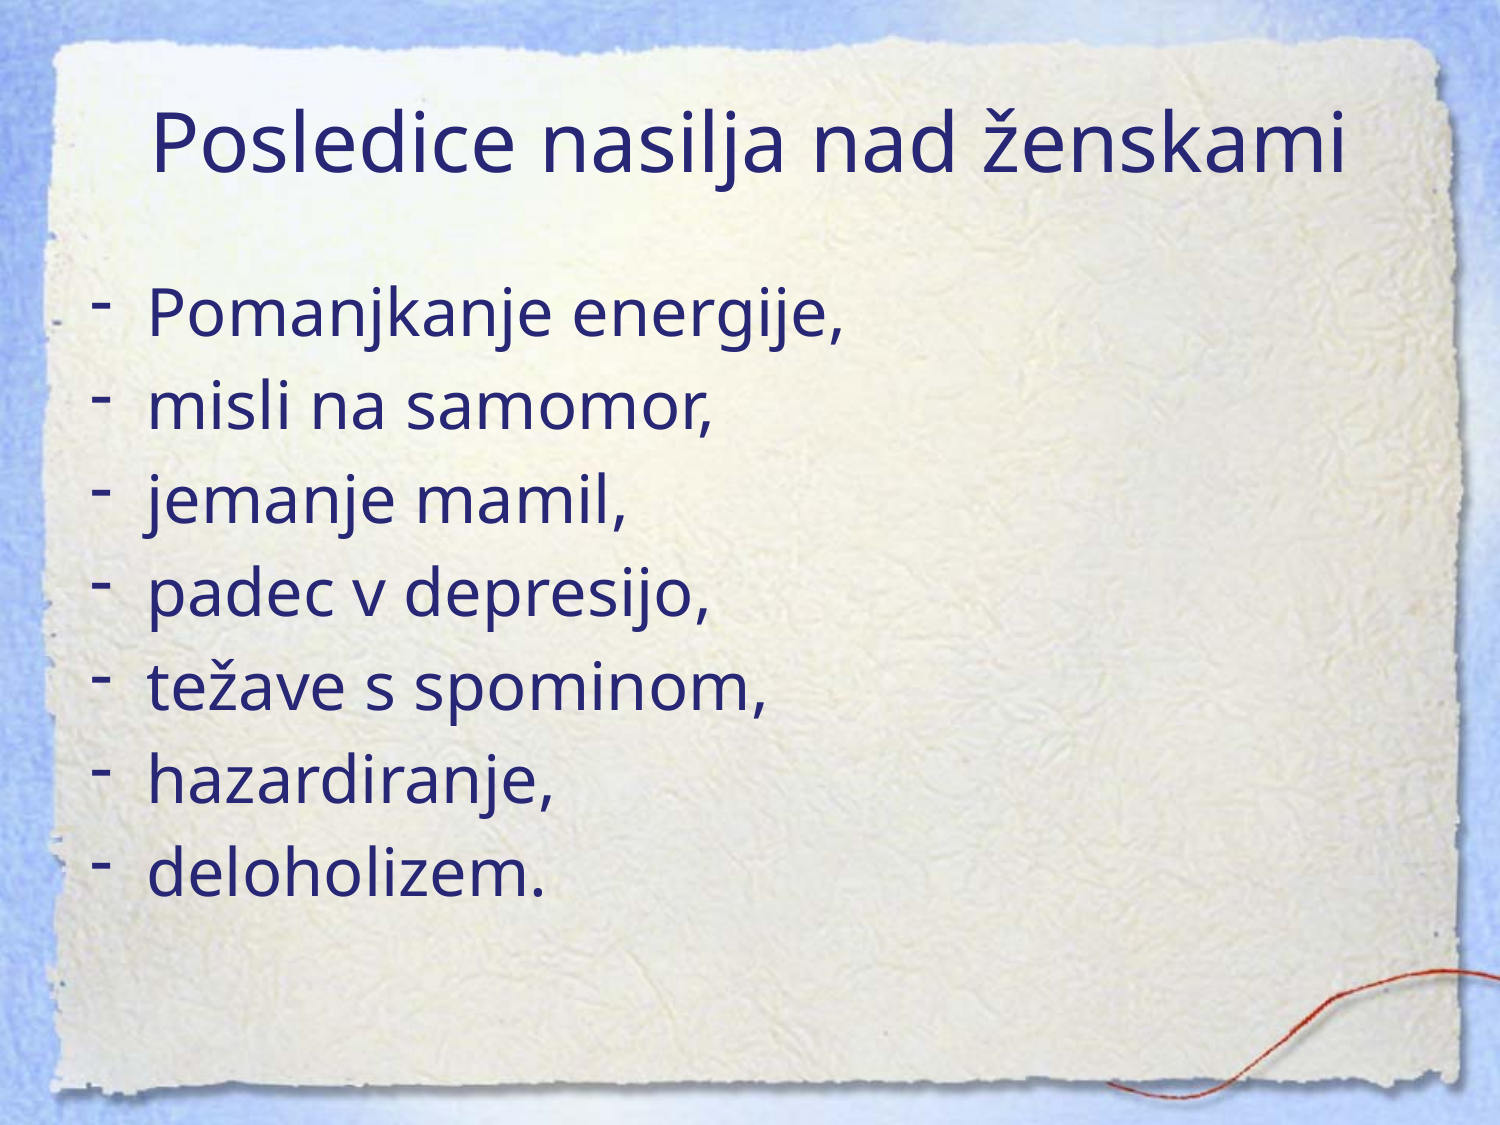

# Posledice nasilja nad ženskami
Pomanjkanje energije,
misli na samomor,
jemanje mamil,
padec v depresijo,
težave s spominom,
hazardiranje,
deloholizem.